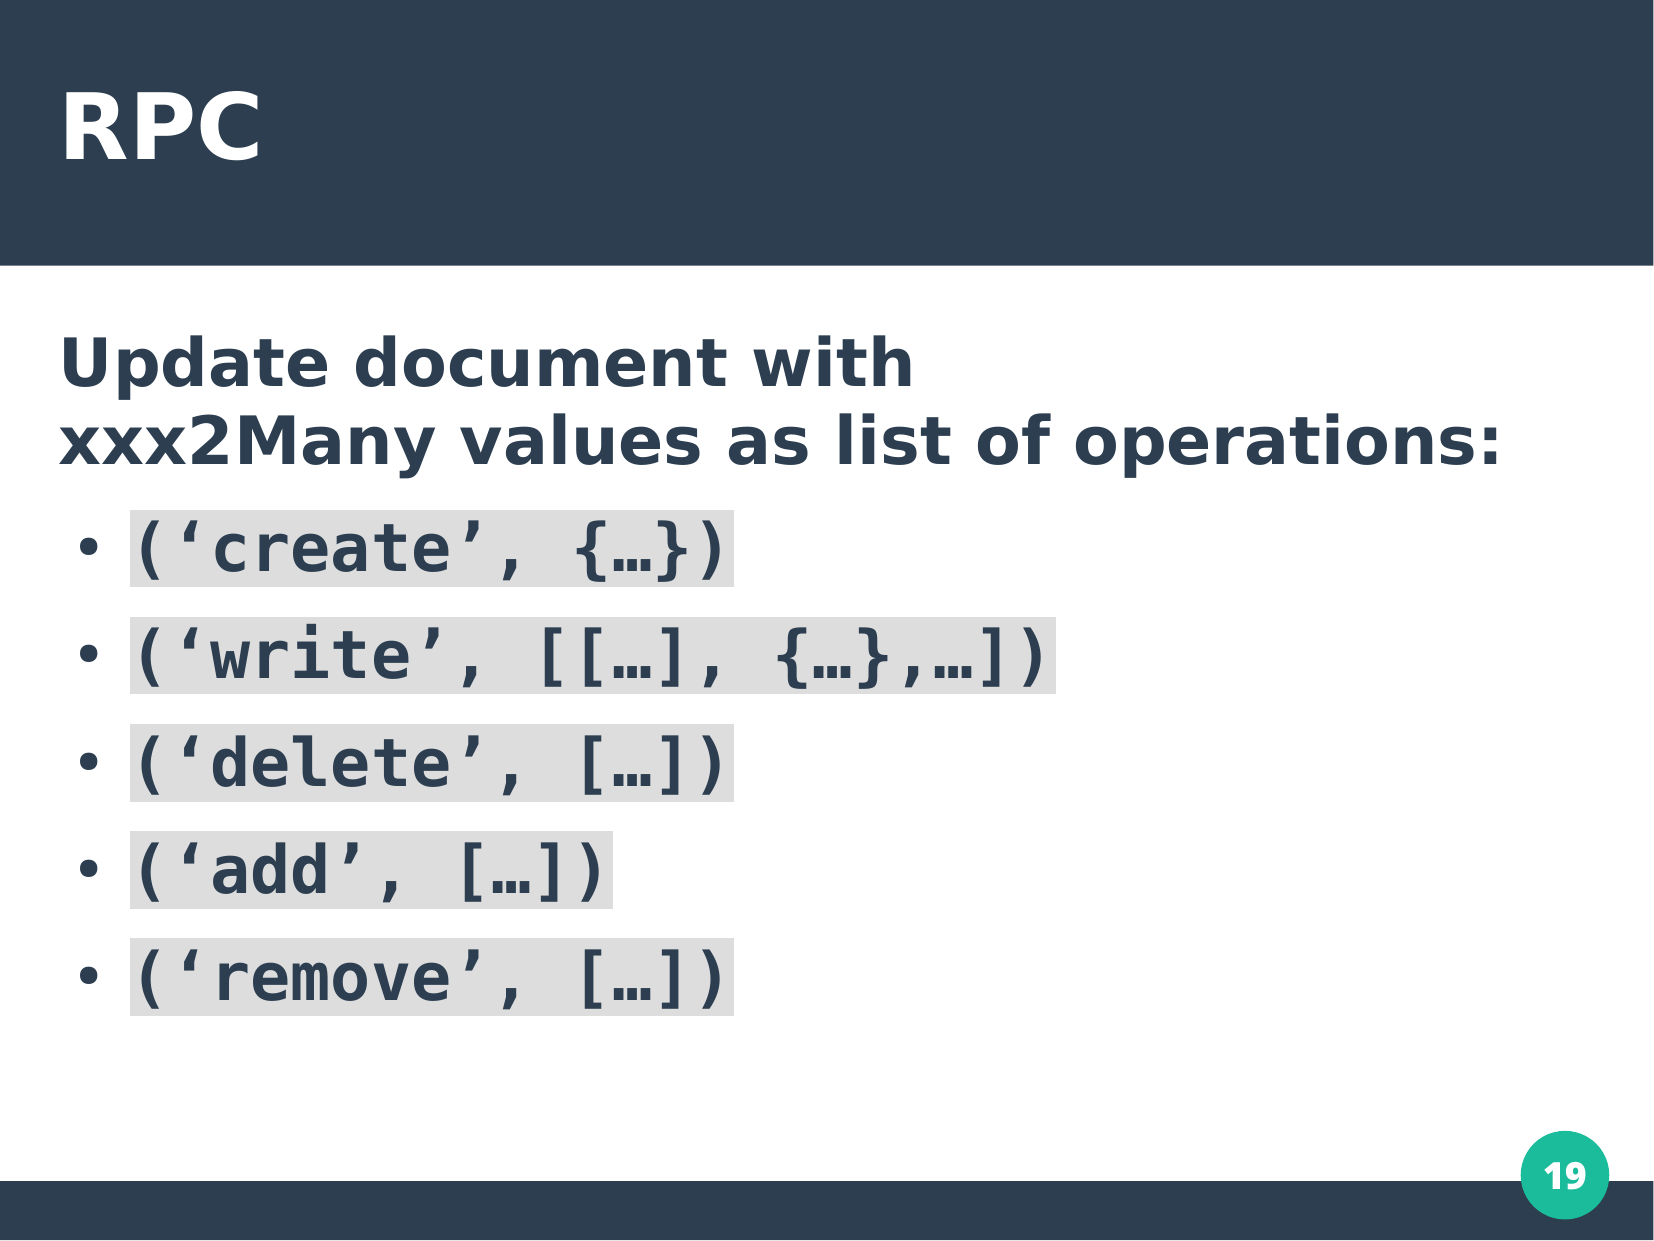

# RPC
Update document with
xxx2Many values as list of operations:
(‘create’, {…})
(‘write’, [[…], {…},…])
(‘delete’, […])
(‘add’, […])
(‘remove’, […])
19